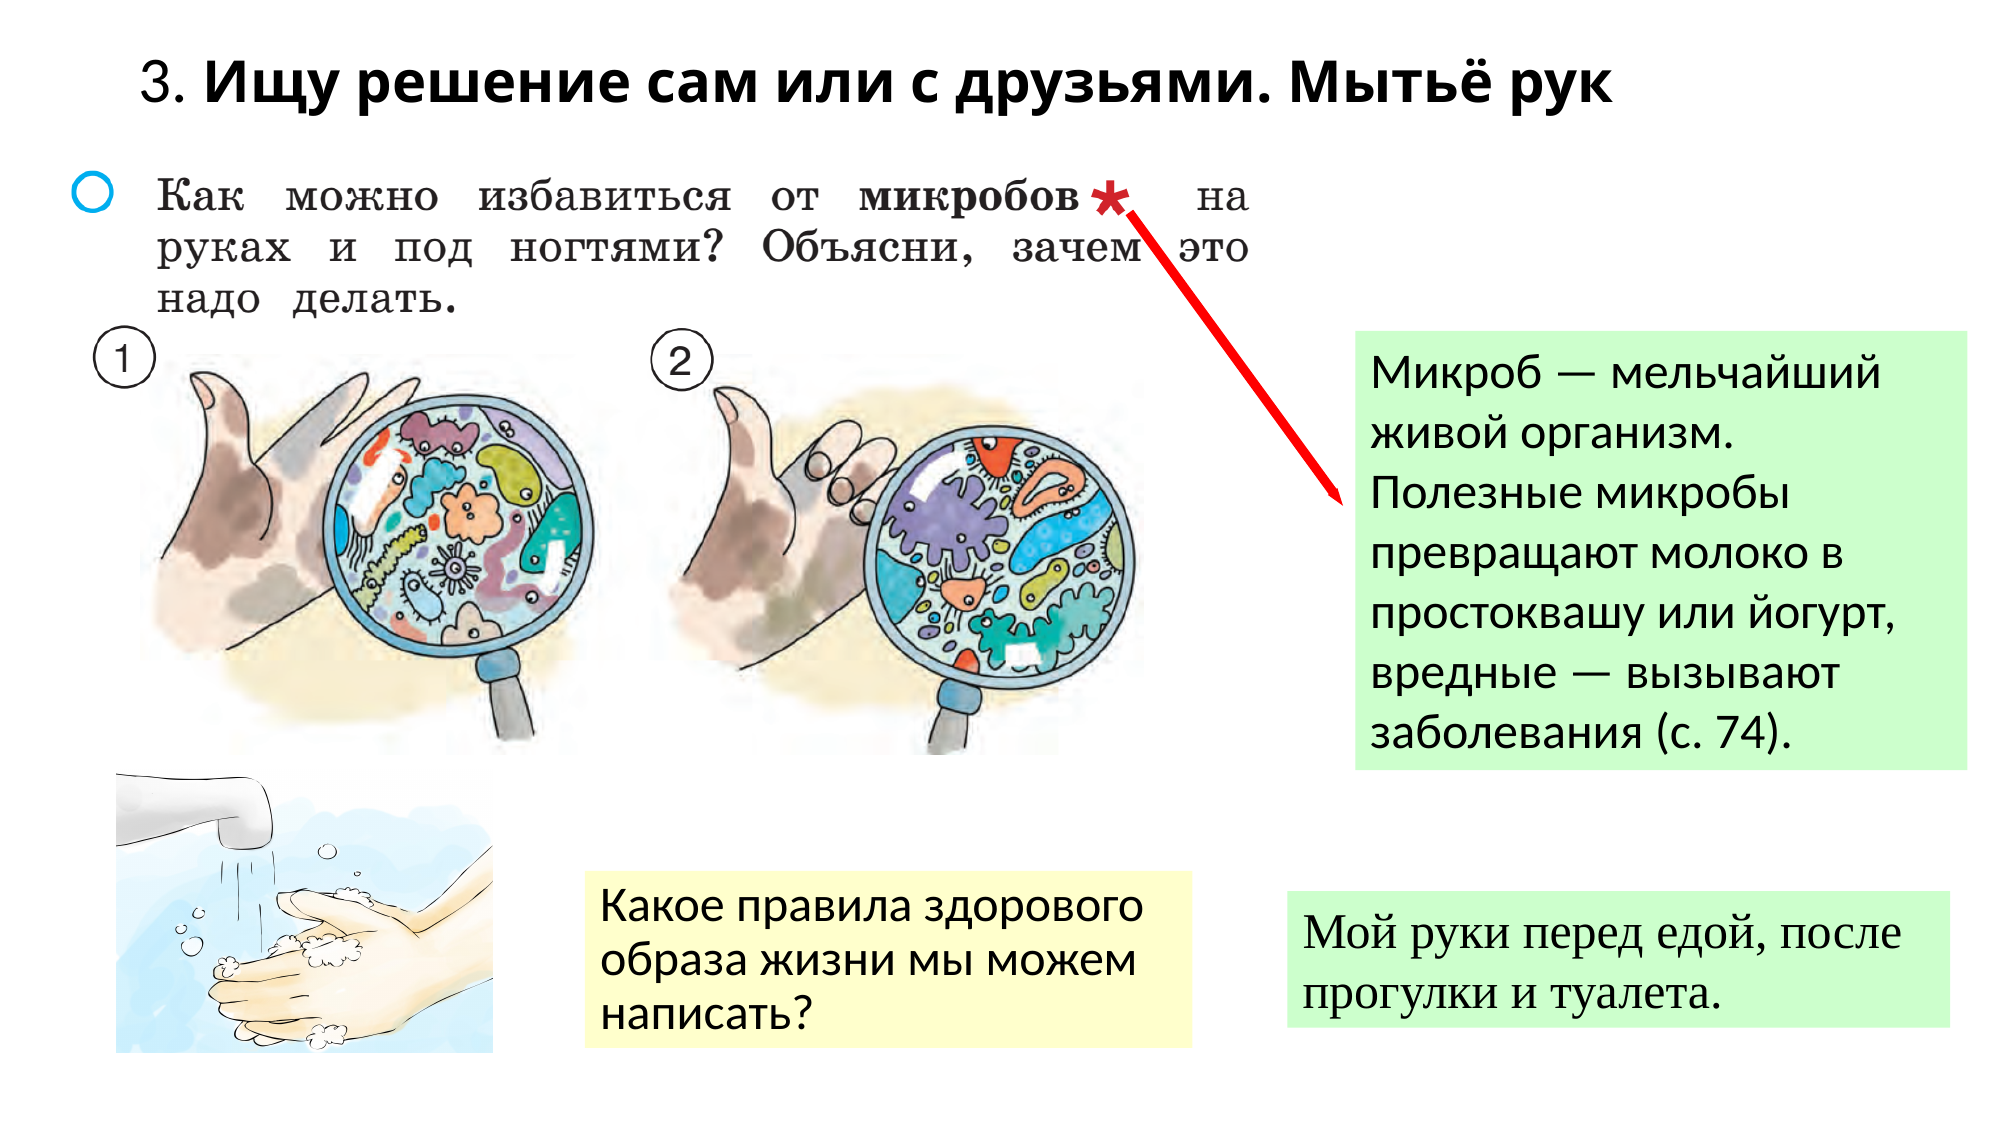

# 3. Ищу решение сам или с друзьями. Мытьё рук
Микроб — мельчайший живой организм. Полезные микробы превращают молоко в простоквашу или йогурт, вредные — вызывают заболевания (с. 74).
Какое правила здорового образа жизни мы можем написать?
Мой руки перед едой, после прогулки и туалета.